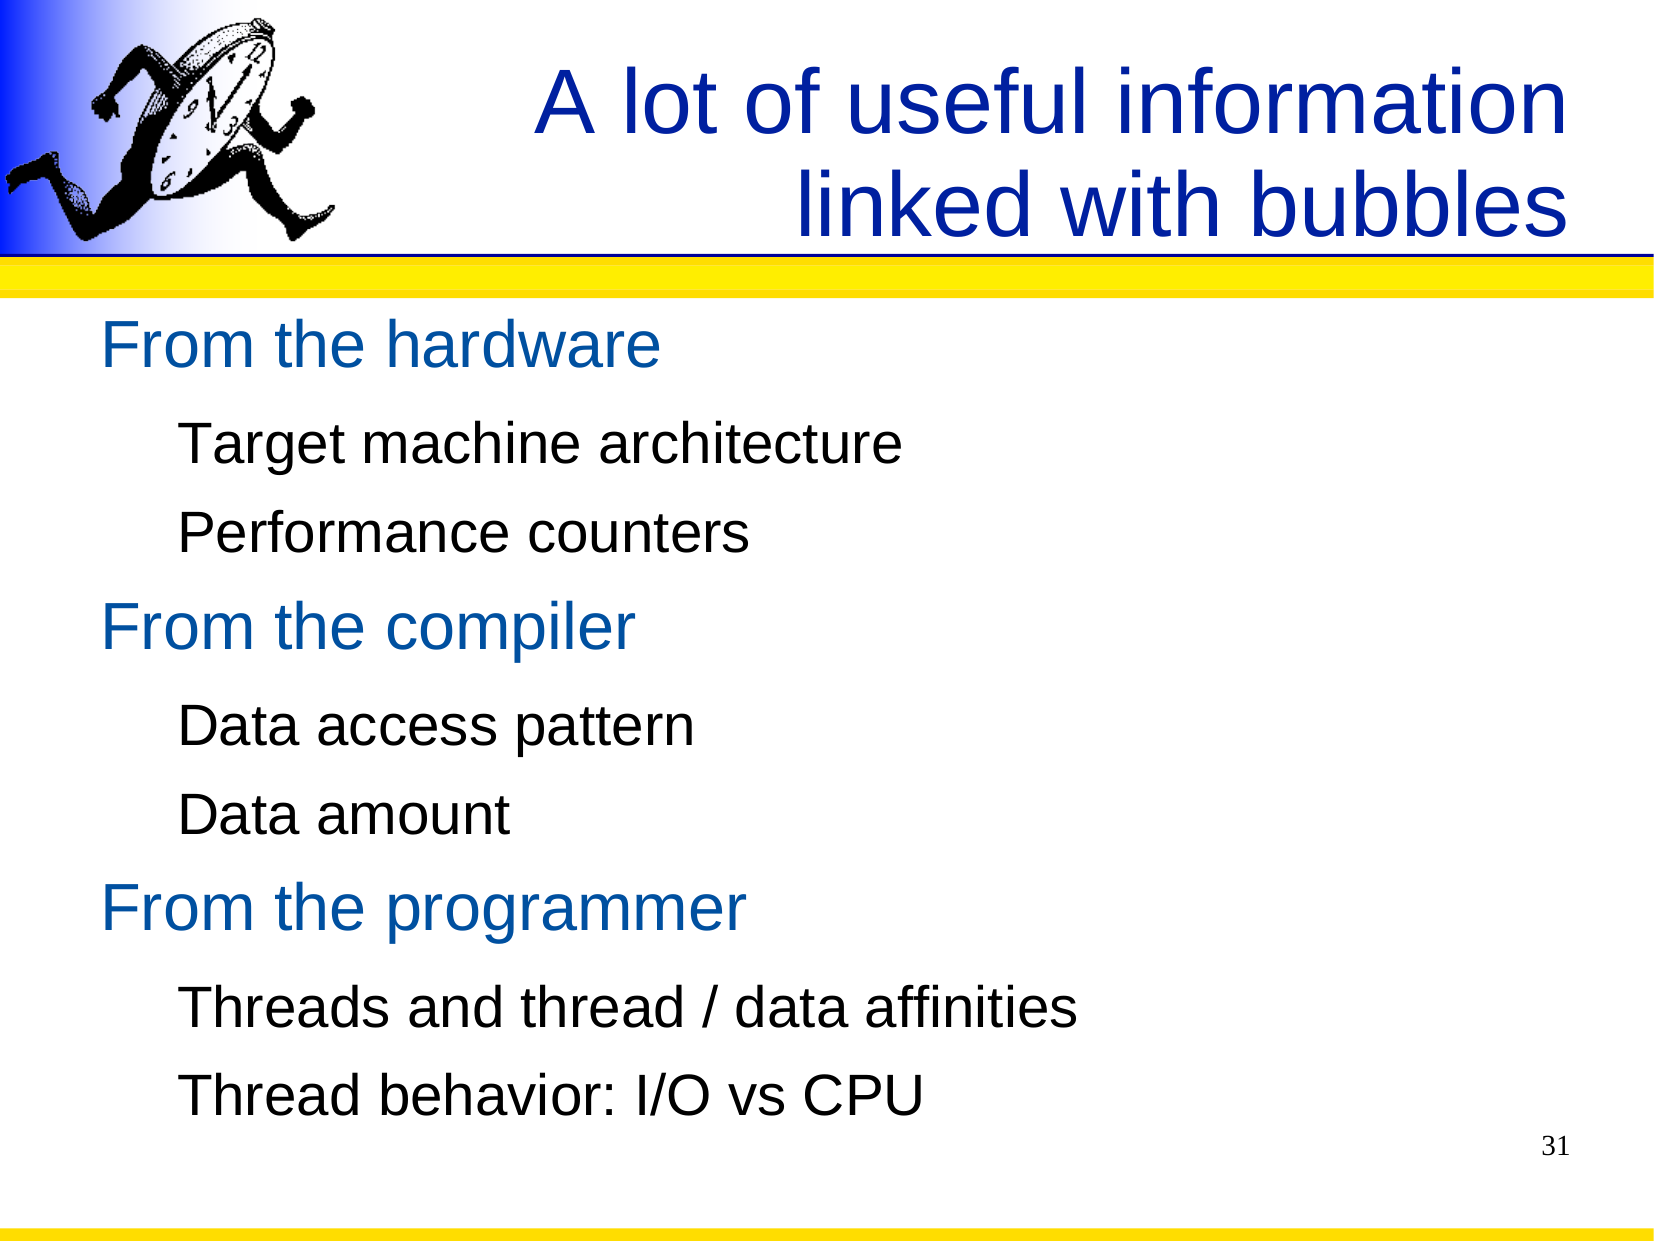

# A lot of useful information linked with bubbles
From the hardware
Target machine architecture
Performance counters
From the compiler
Data access pattern
Data amount
From the programmer
Threads and thread / data affinities
Thread behavior: I/O vs CPU
31